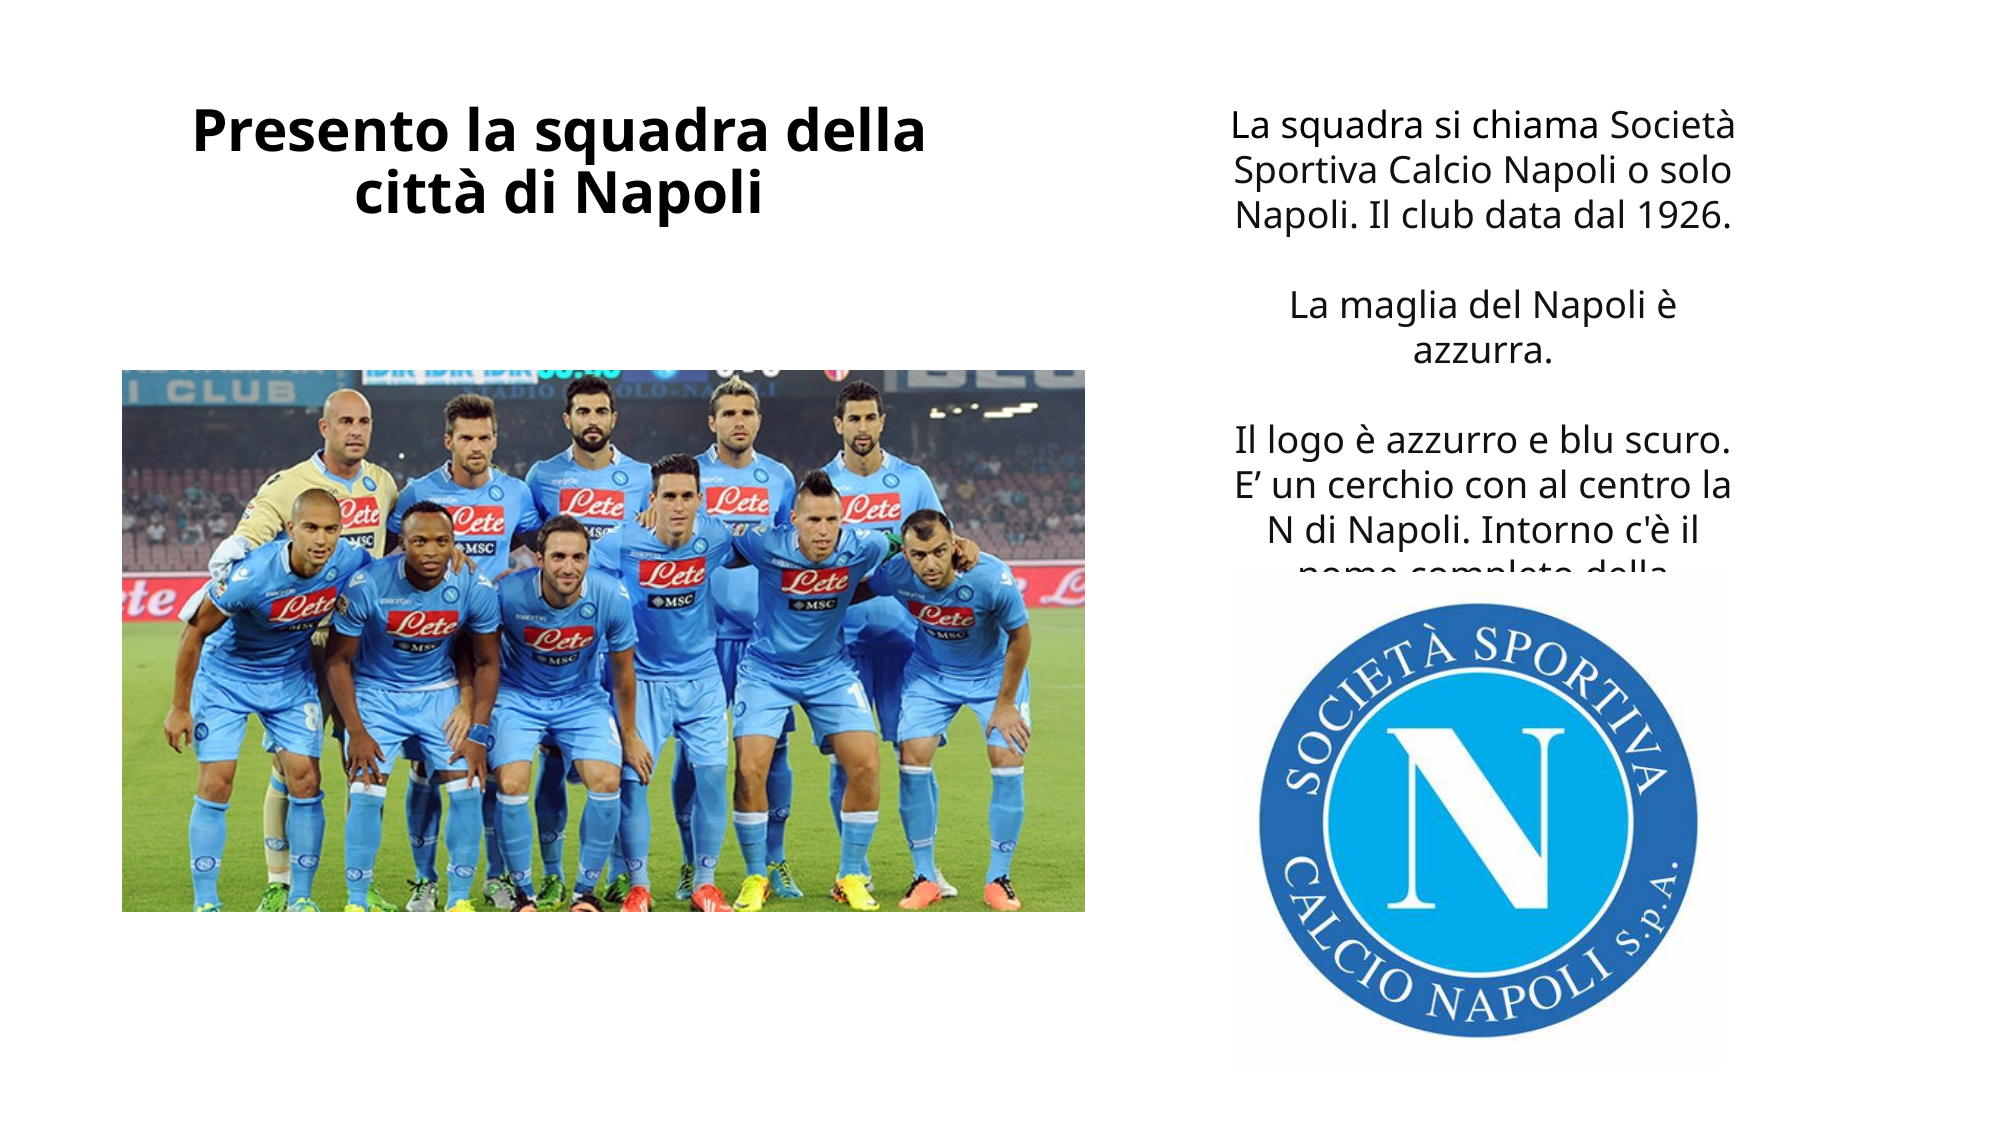

# Presento la squadra della città di Napoli
La squadra si chiama Società Sportiva Calcio Napoli o solo Napoli. Il club data dal 1926.
La maglia del Napoli è azzurra.
Il logo è azzurro e blu scuro. E’ un cerchio con al centro la N di Napoli. Intorno c'è il nome completo della squadra.